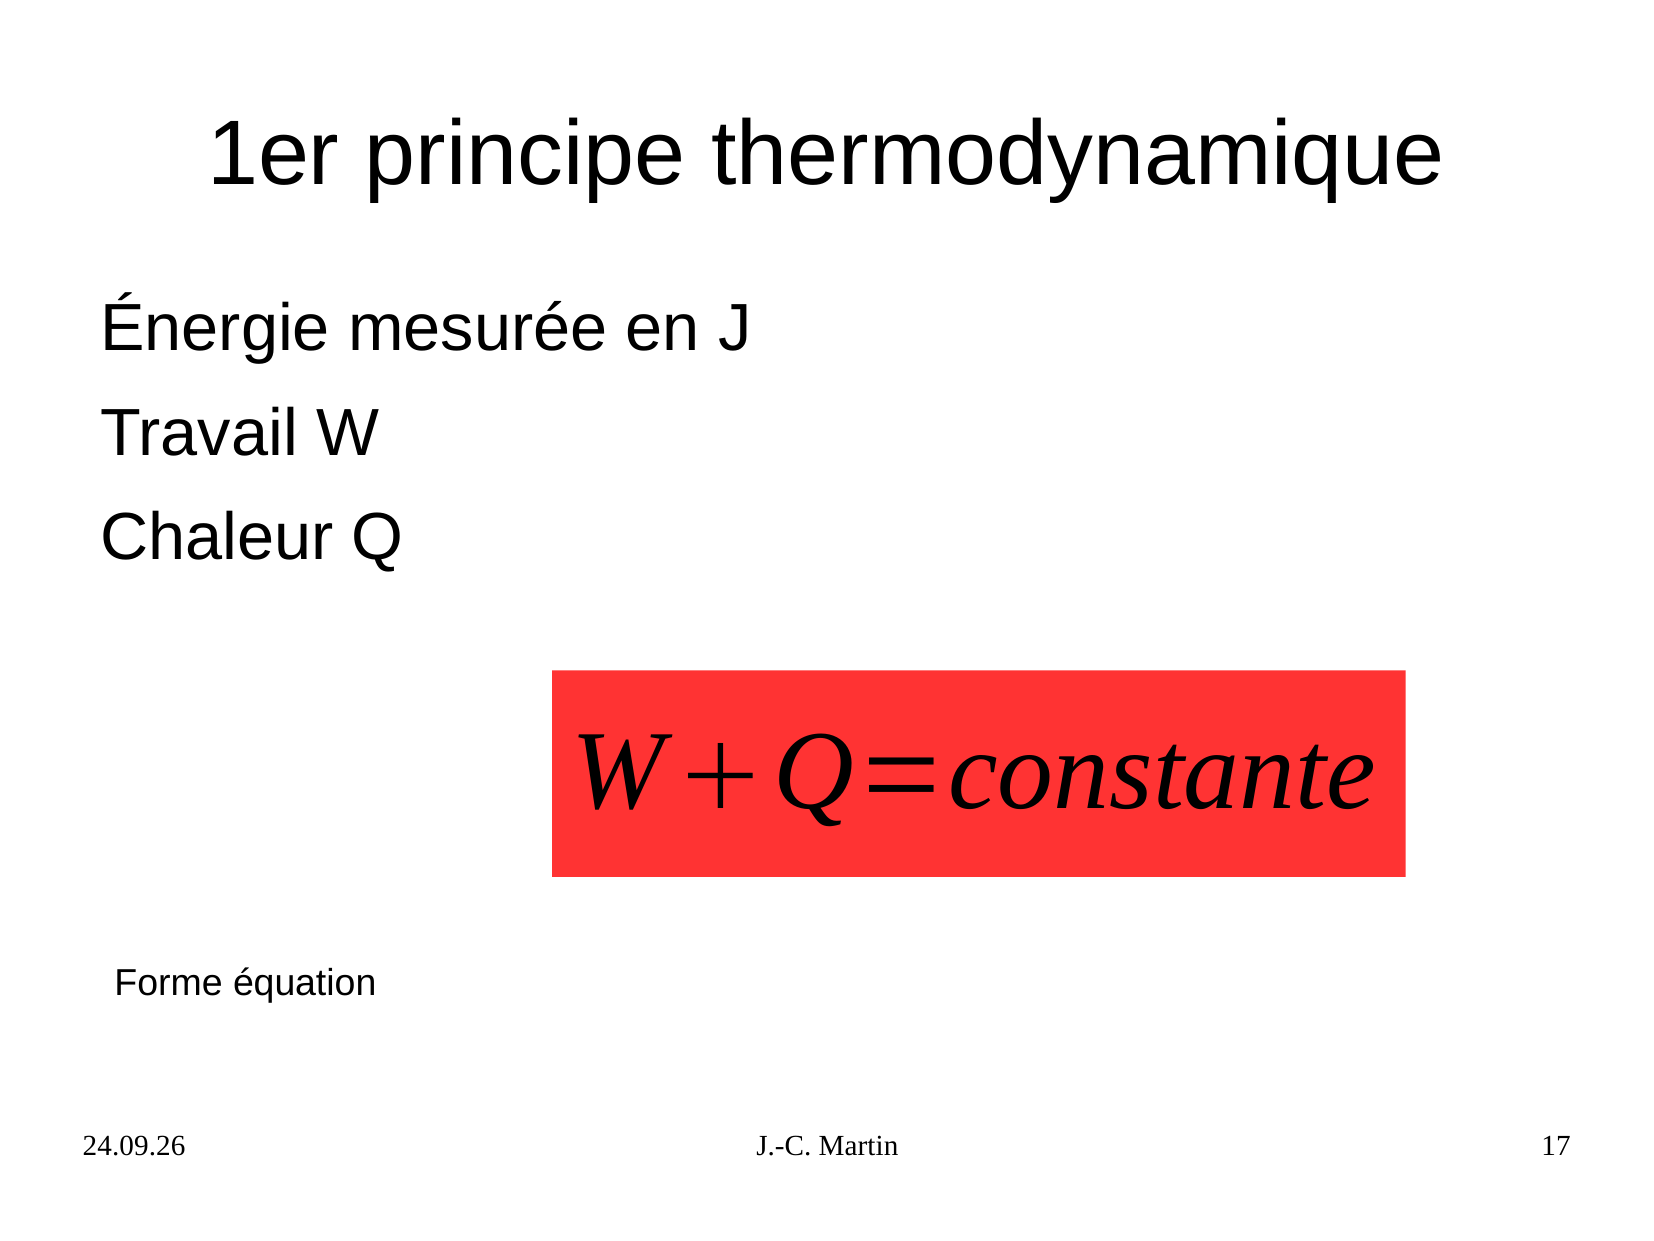

# 1er principe thermodynamique
Énergie mesurée en J
Travail W
Chaleur Q
Forme équation
J.-C. Martin
17